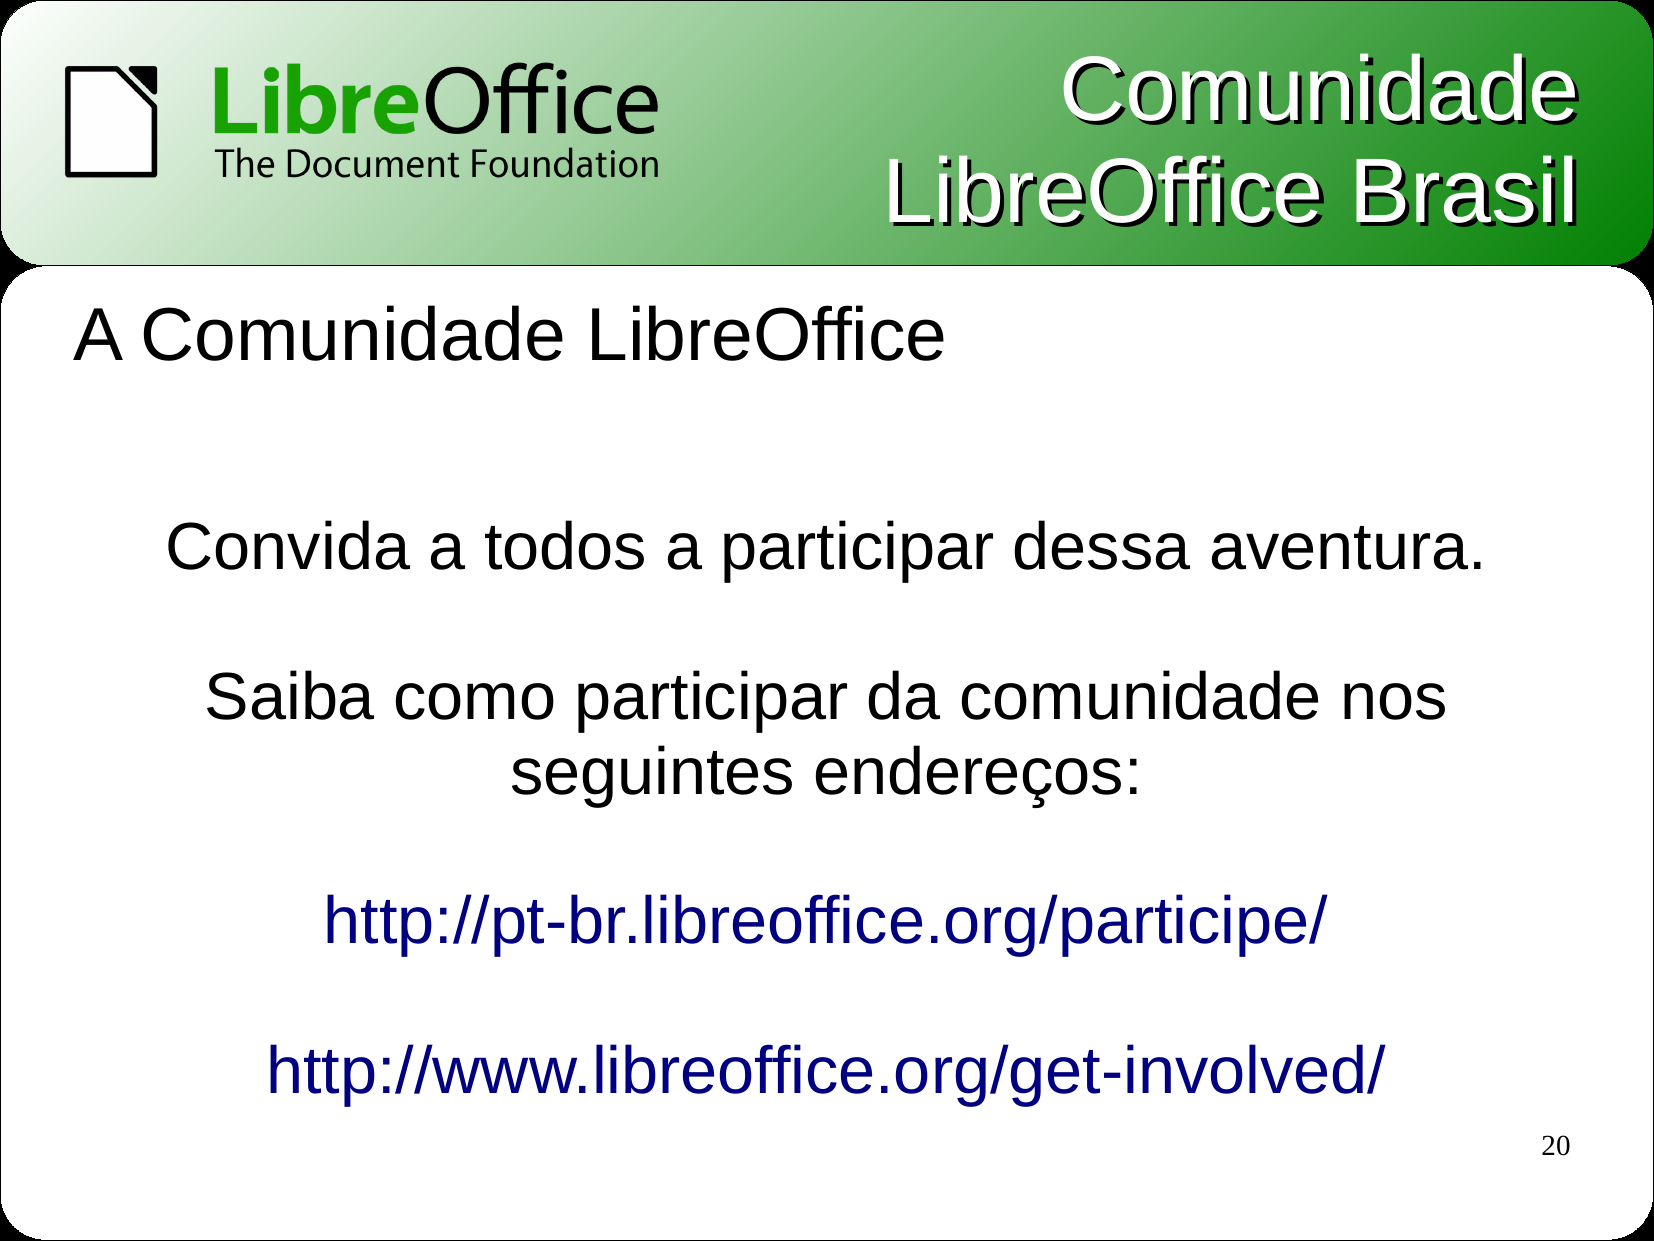

Comunidade LibreOffice Brasil
A Comunidade LibreOffice
Convida a todos a participar dessa aventura.
Saiba como participar da comunidade nos seguintes endereços:
http://pt-br.libreoffice.org/participe/
http://www.libreoffice.org/get-involved/
20